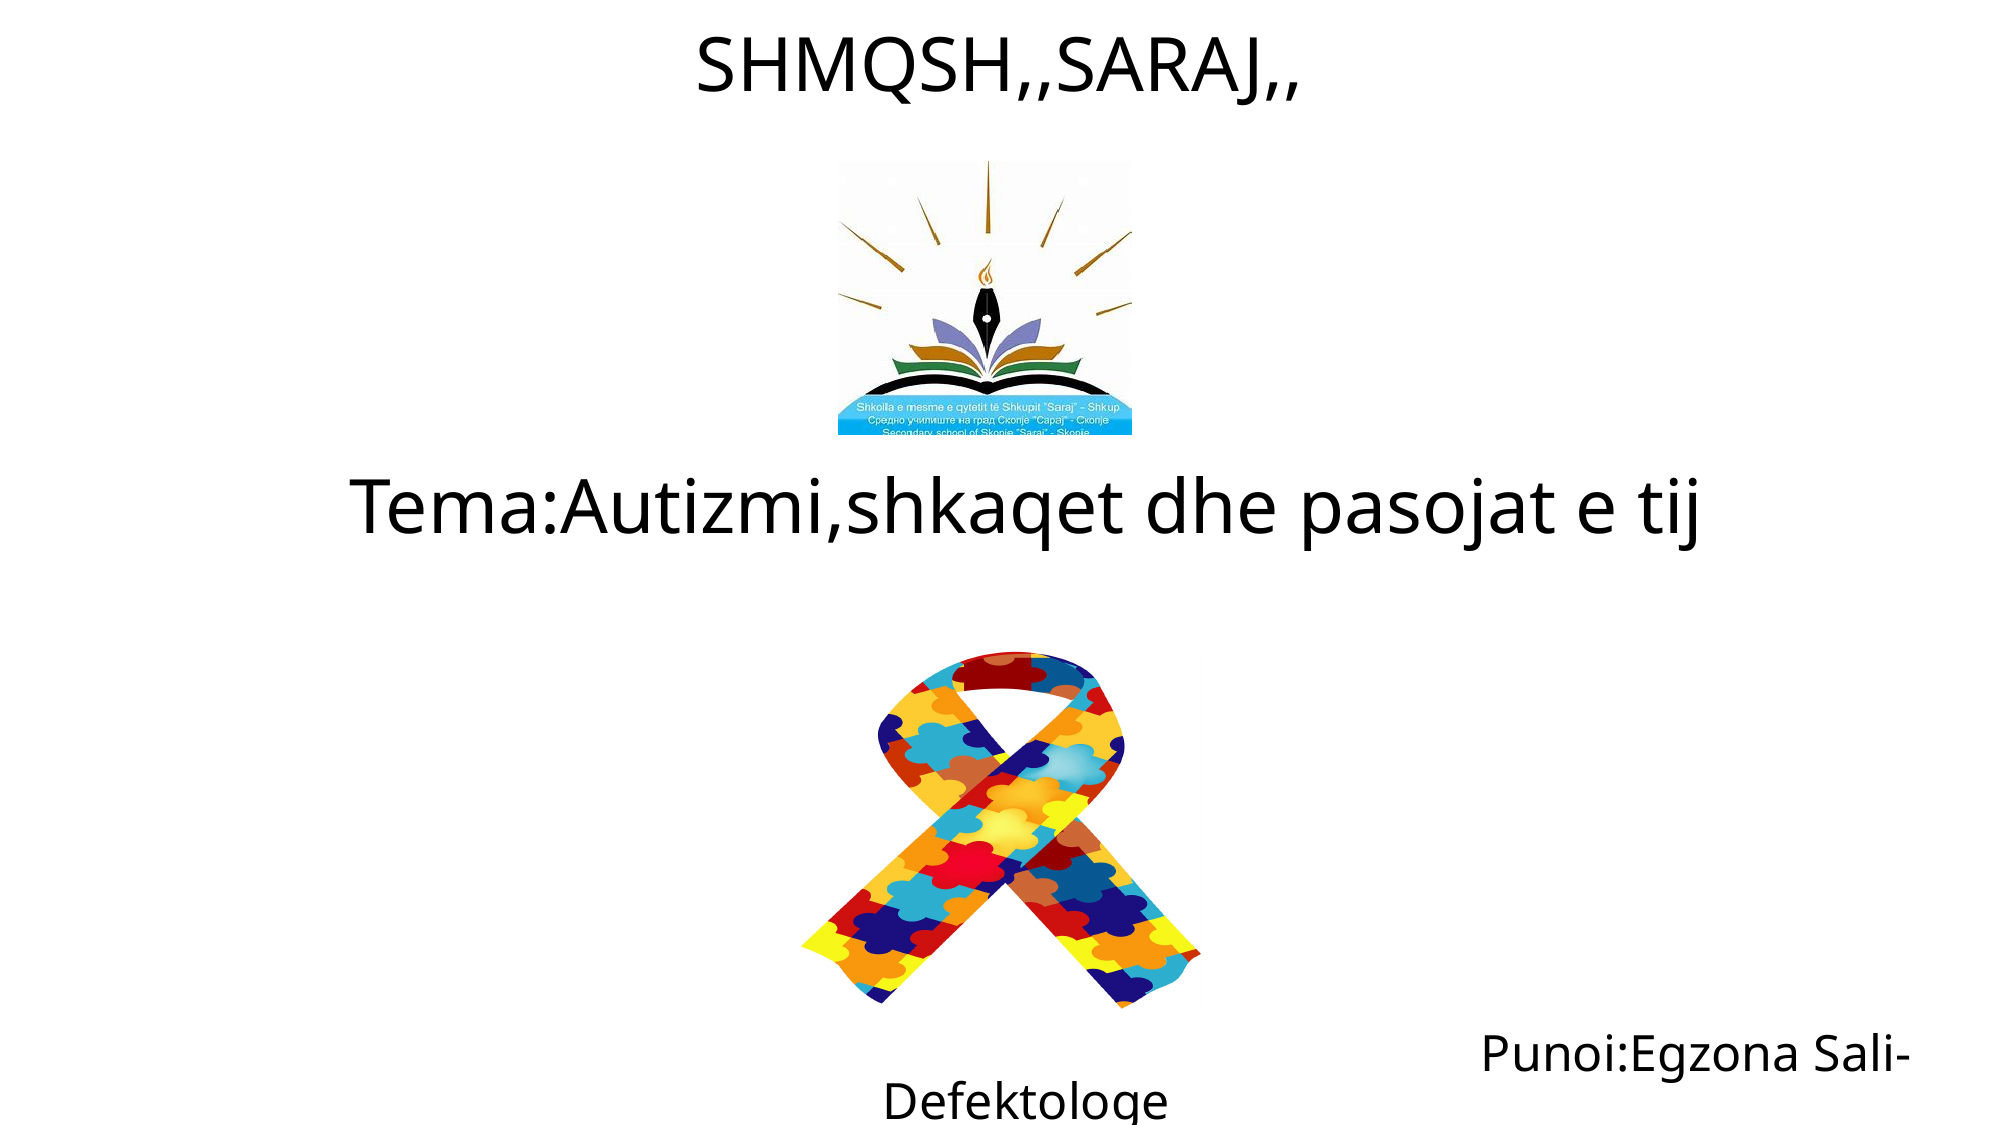

# SHMQSH,,SARAJ,,
Tema:Autizmi,shkaqet dhe pasojat e tij
 Punoi:Egzona Sali-Defektologe